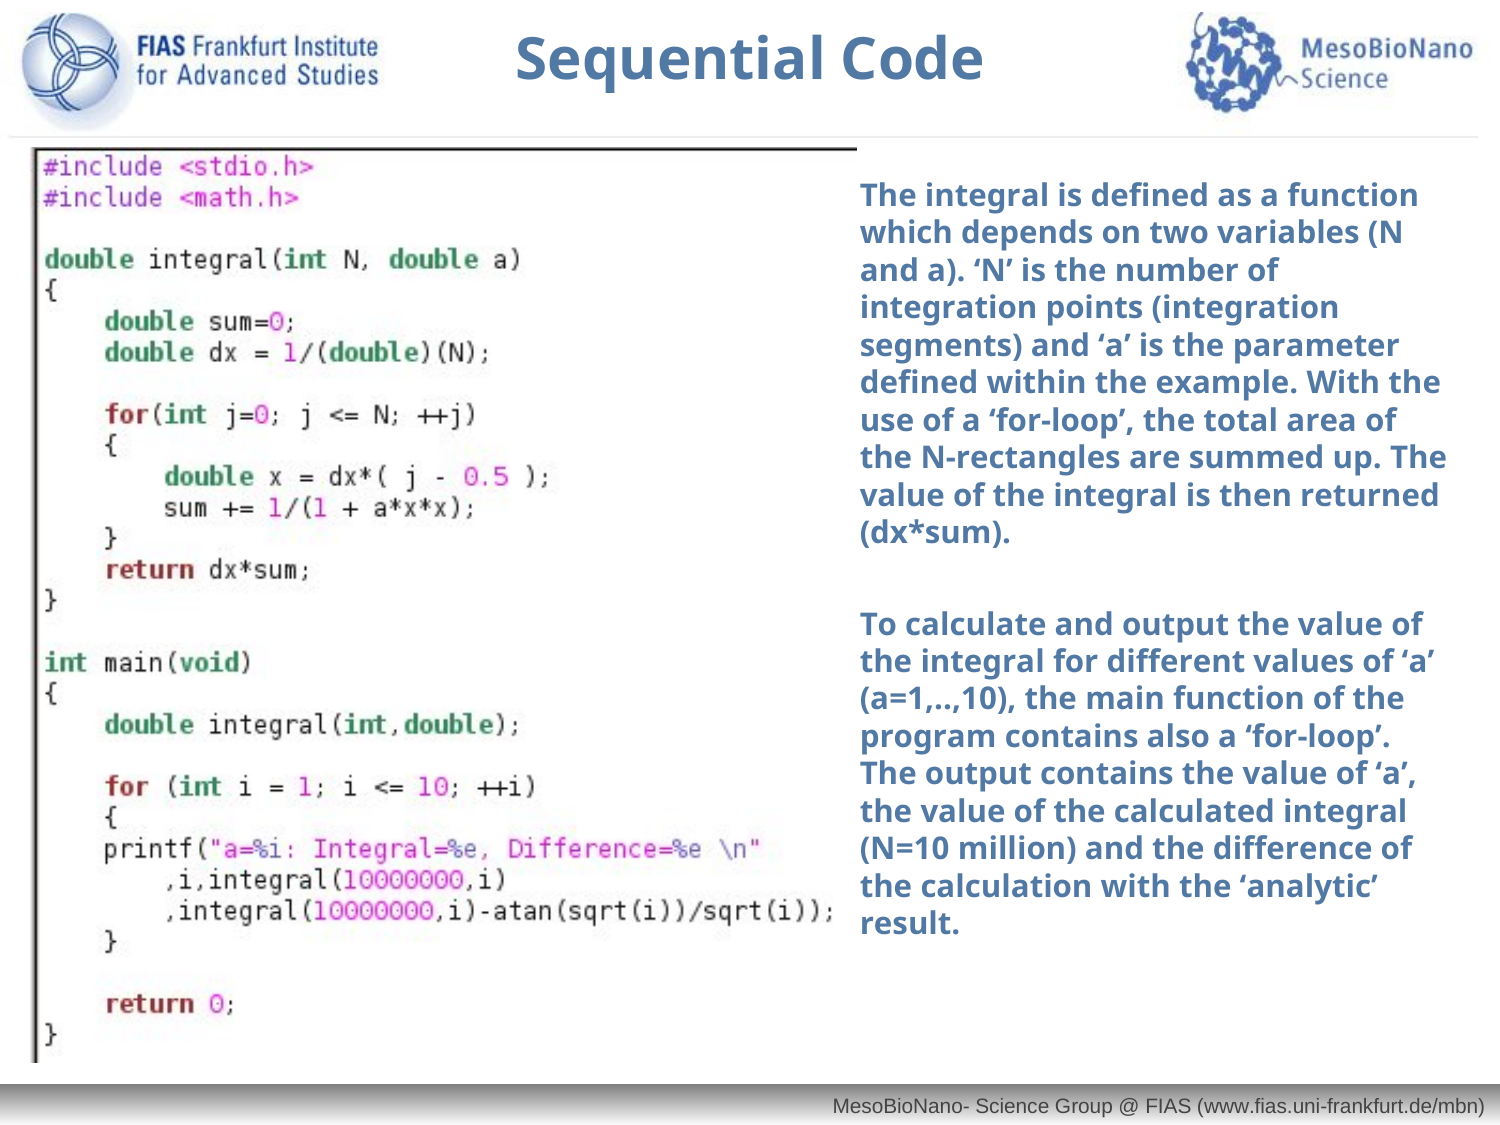

# Sequential Code
The integral is defined as a function which depends on two variables (N and a). ‘N’ is the number of integration points (integration segments) and ‘a’ is the parameter defined within the example. With the use of a ‘for-loop’, the total area of the N-rectangles are summed up. The value of the integral is then returned (dx*sum).
To calculate and output the value of the integral for different values of ‘a’ (a=1,..,10), the main function of the program contains also a ‘for-loop’. The output contains the value of ‘a’, the value of the calculated integral (N=10 million) and the difference of the calculation with the ‘analytic’ result.